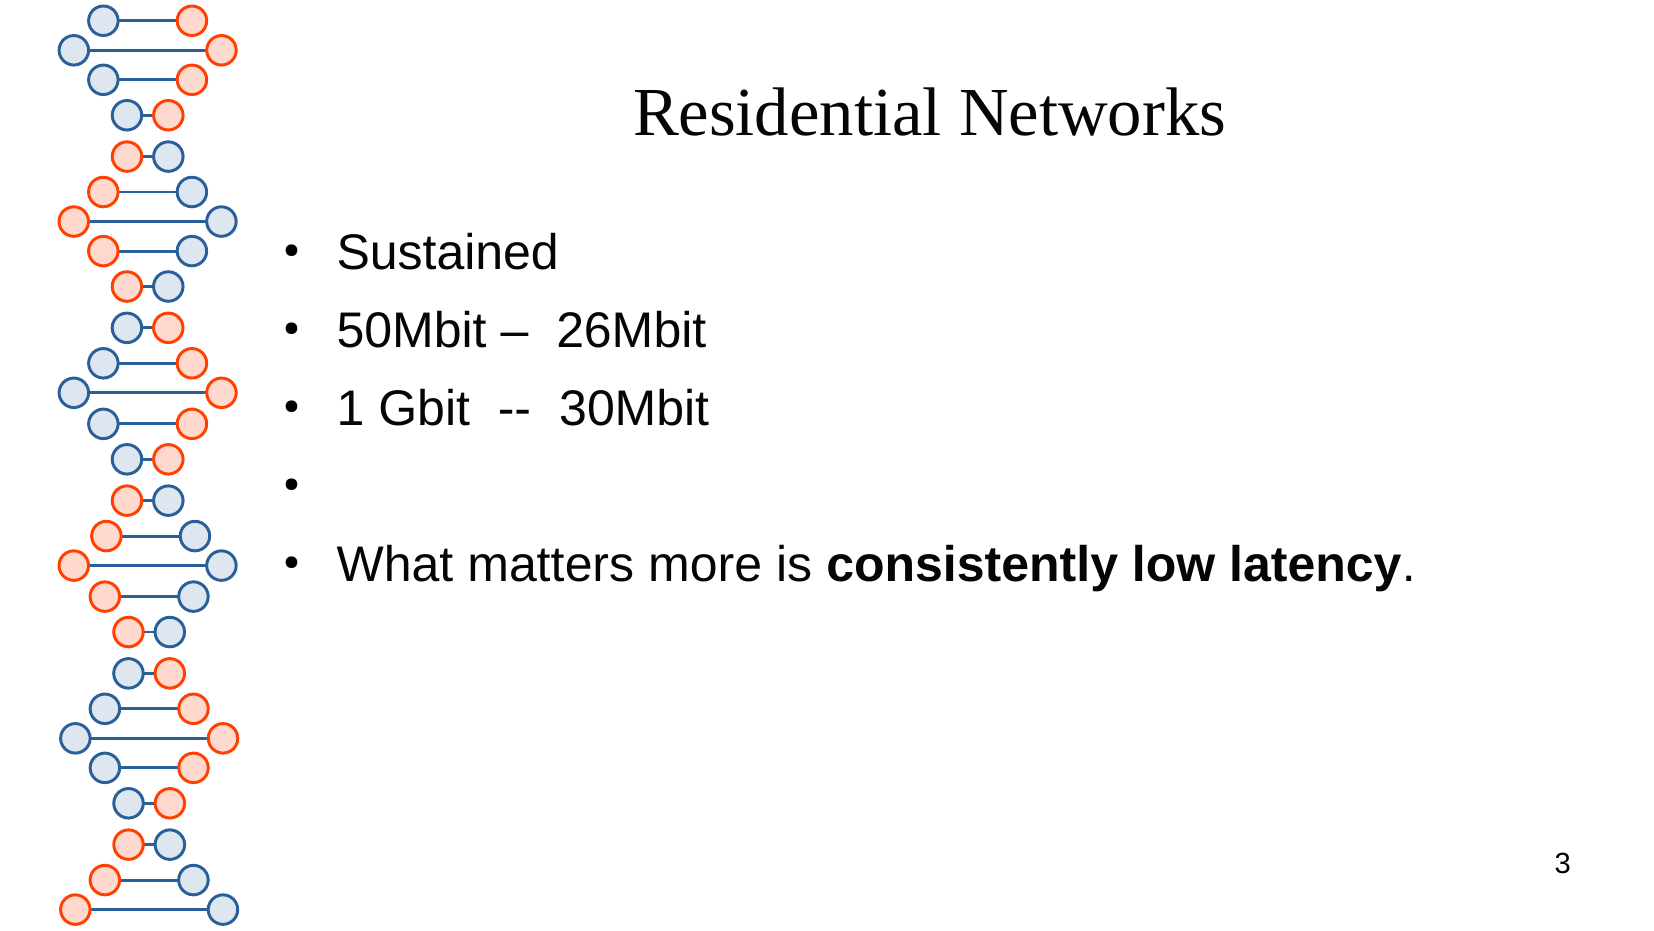

# Residential Networks
Sustained
50Mbit – 26Mbit
1 Gbit -- 30Mbit
What matters more is consistently low latency.
3